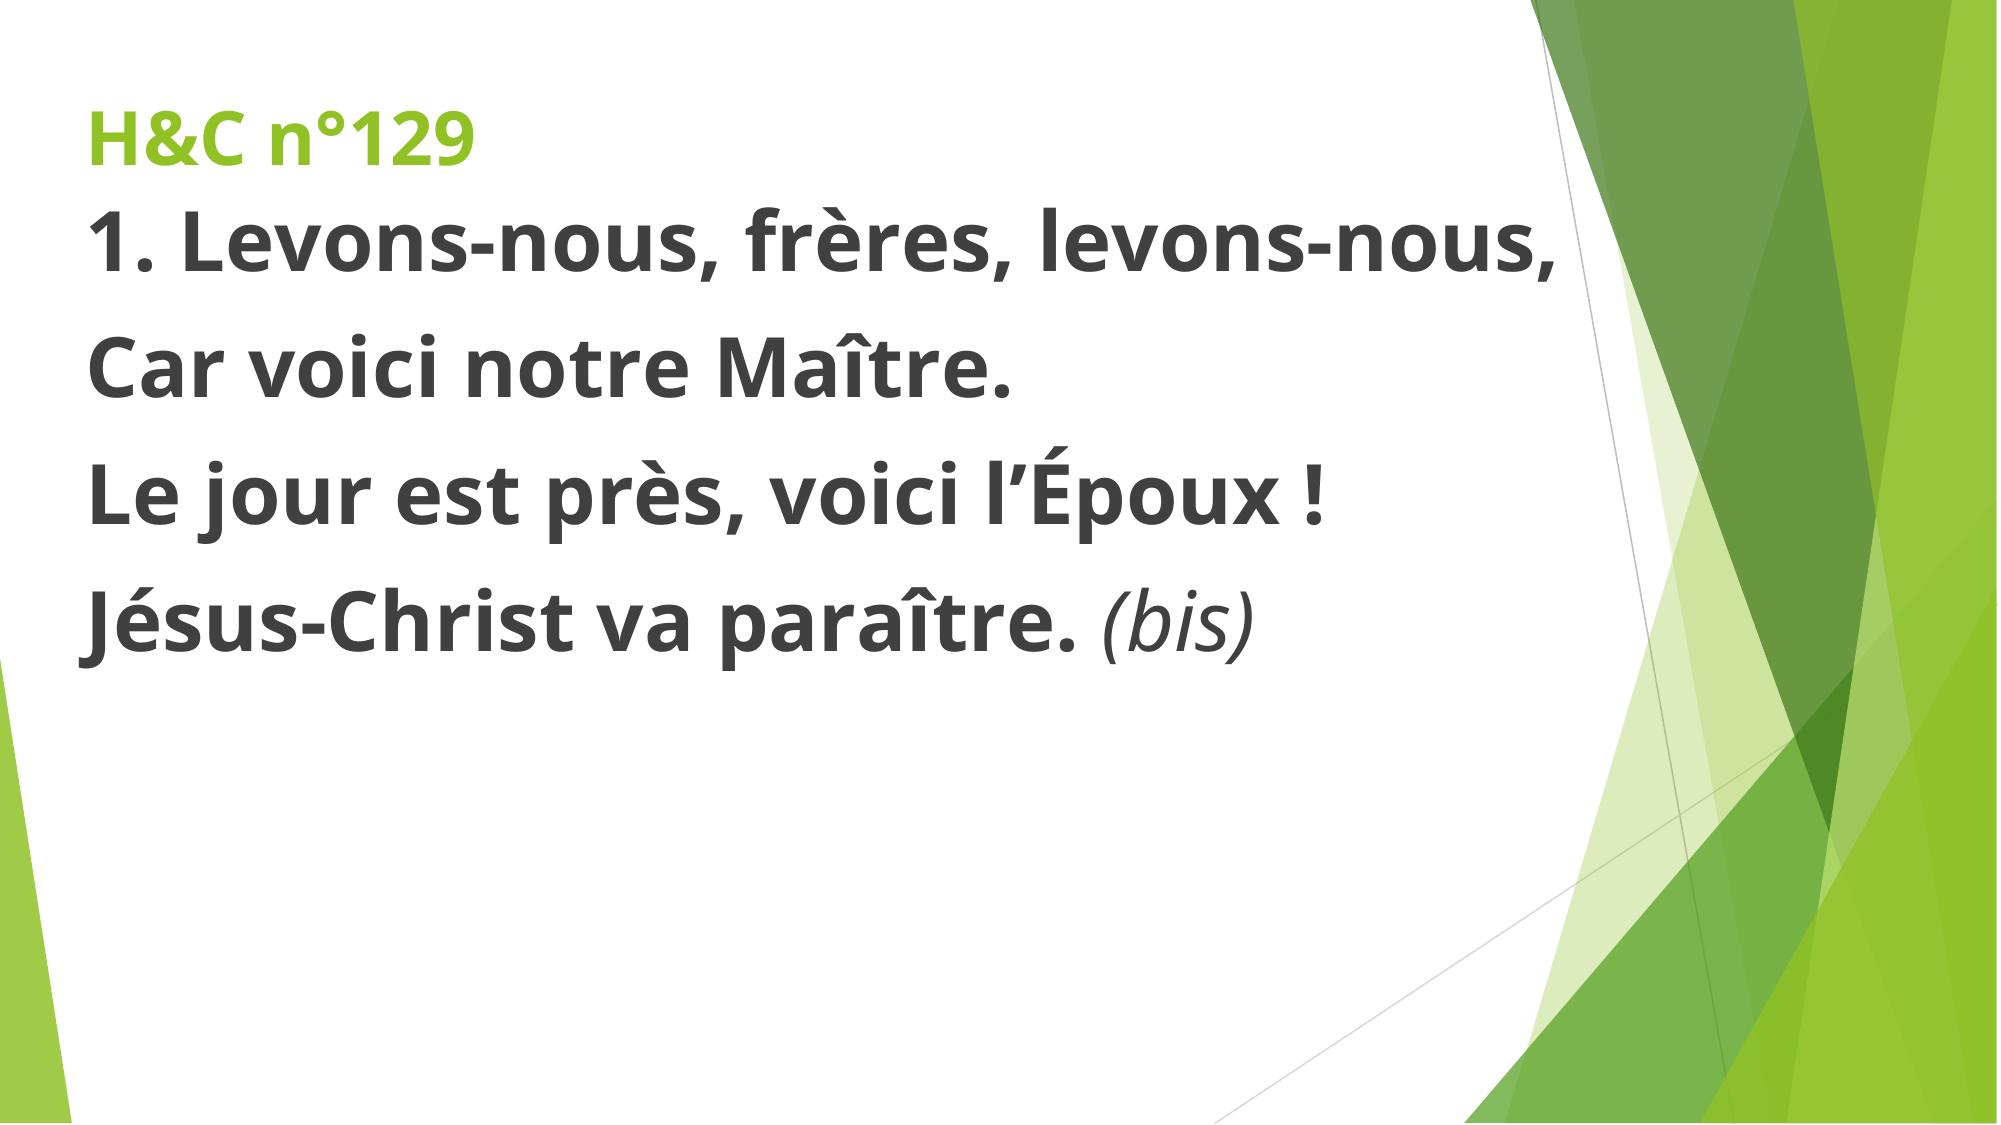

H&C n°129
1. Levons-nous, frères, levons-nous,
Car voici notre Maître.
Le jour est près, voici l’Époux !
Jésus-Christ va paraître. (bis)